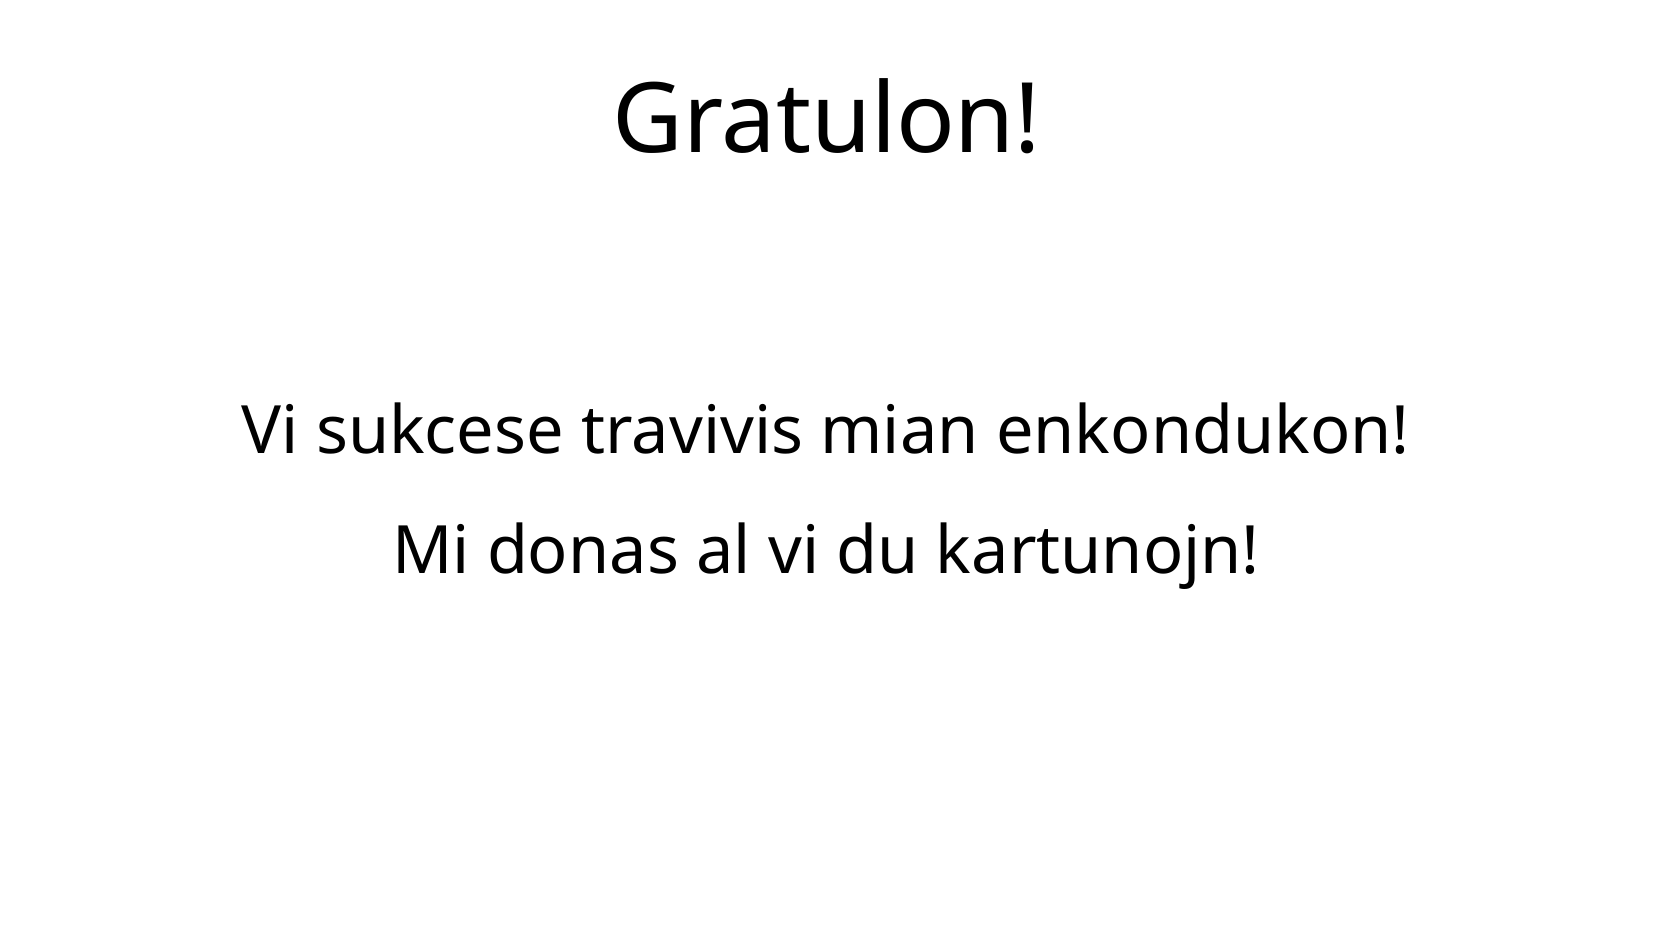

# Gratulon!
Vi sukcese travivis mian enkondukon!
Mi donas al vi du kartunojn!